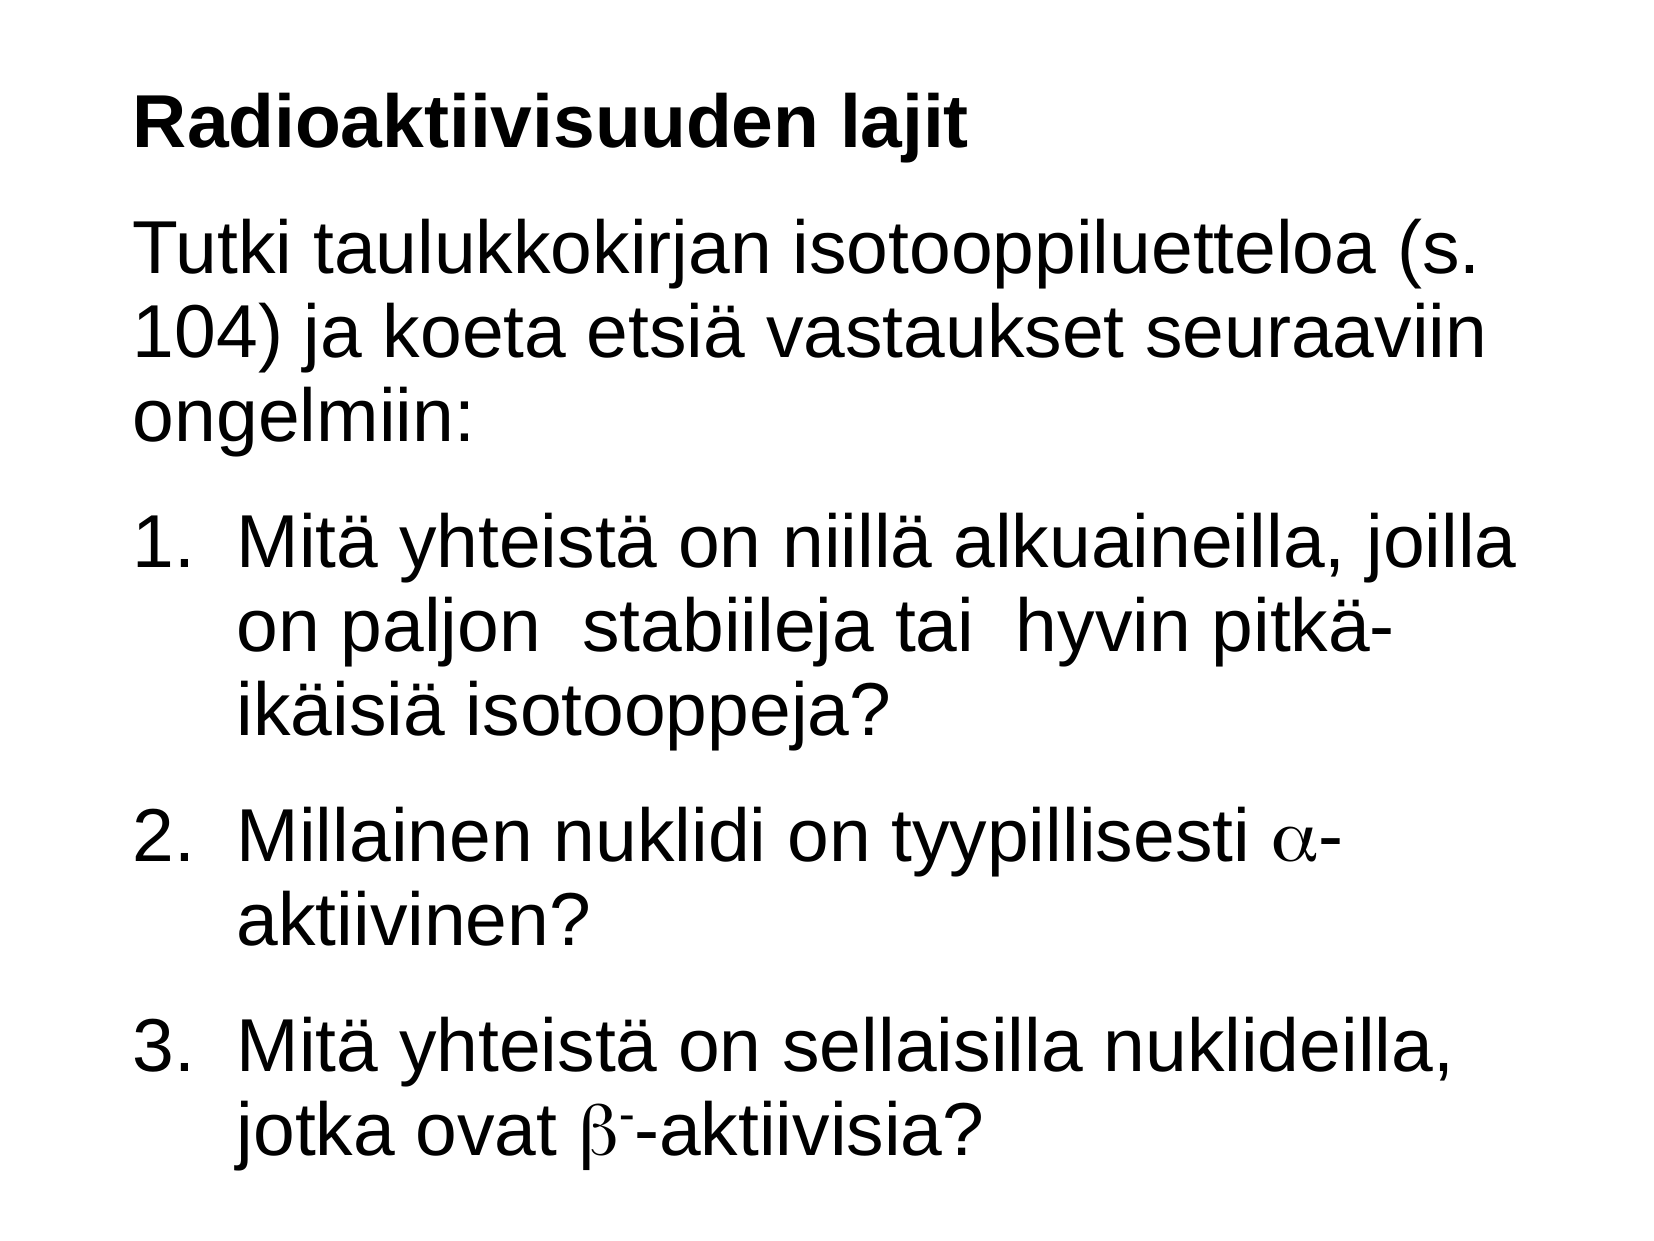

Radioaktiivisuuden lajit
Tutki taulukkokirjan isotooppiluetteloa (s. 104) ja koeta etsiä vastaukset seuraaviin ongelmiin:
1. Mitä yhteistä on niillä alkuaineilla, joilla on paljon stabiileja tai hyvin pitkä-
 ikäisiä isotooppeja?
2. Millainen nuklidi on tyypillisesti a-
 aktiivinen?
3. Mitä yhteistä on sellaisilla nuklideilla,
 jotka ovat b--aktiivisia?